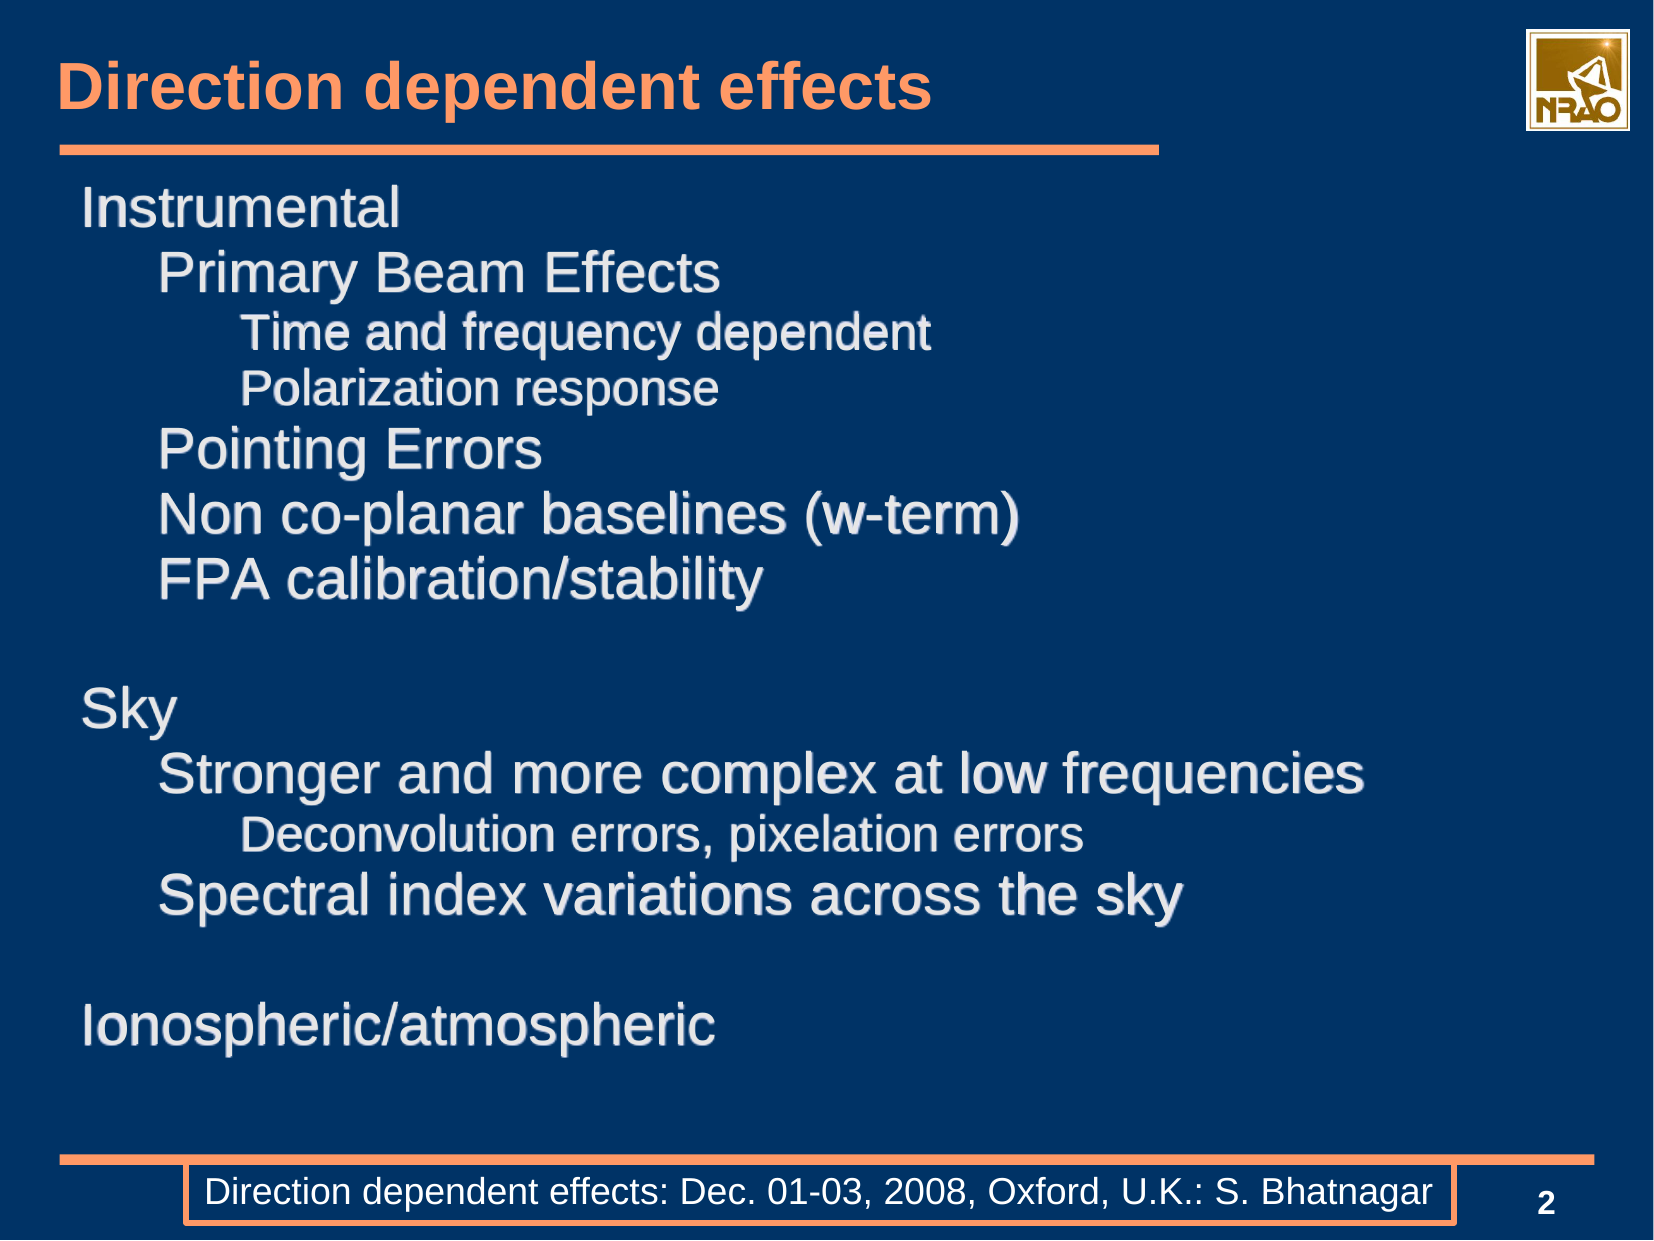

# Direction dependent effects
Instrumental
Primary Beam Effects
Time and frequency dependent
Polarization response
Pointing Errors
Non co-planar baselines (w-term)
FPA calibration/stability
Sky
Stronger and more complex at low frequencies
Deconvolution errors, pixelation errors
Spectral index variations across the sky
Ionospheric/atmospheric